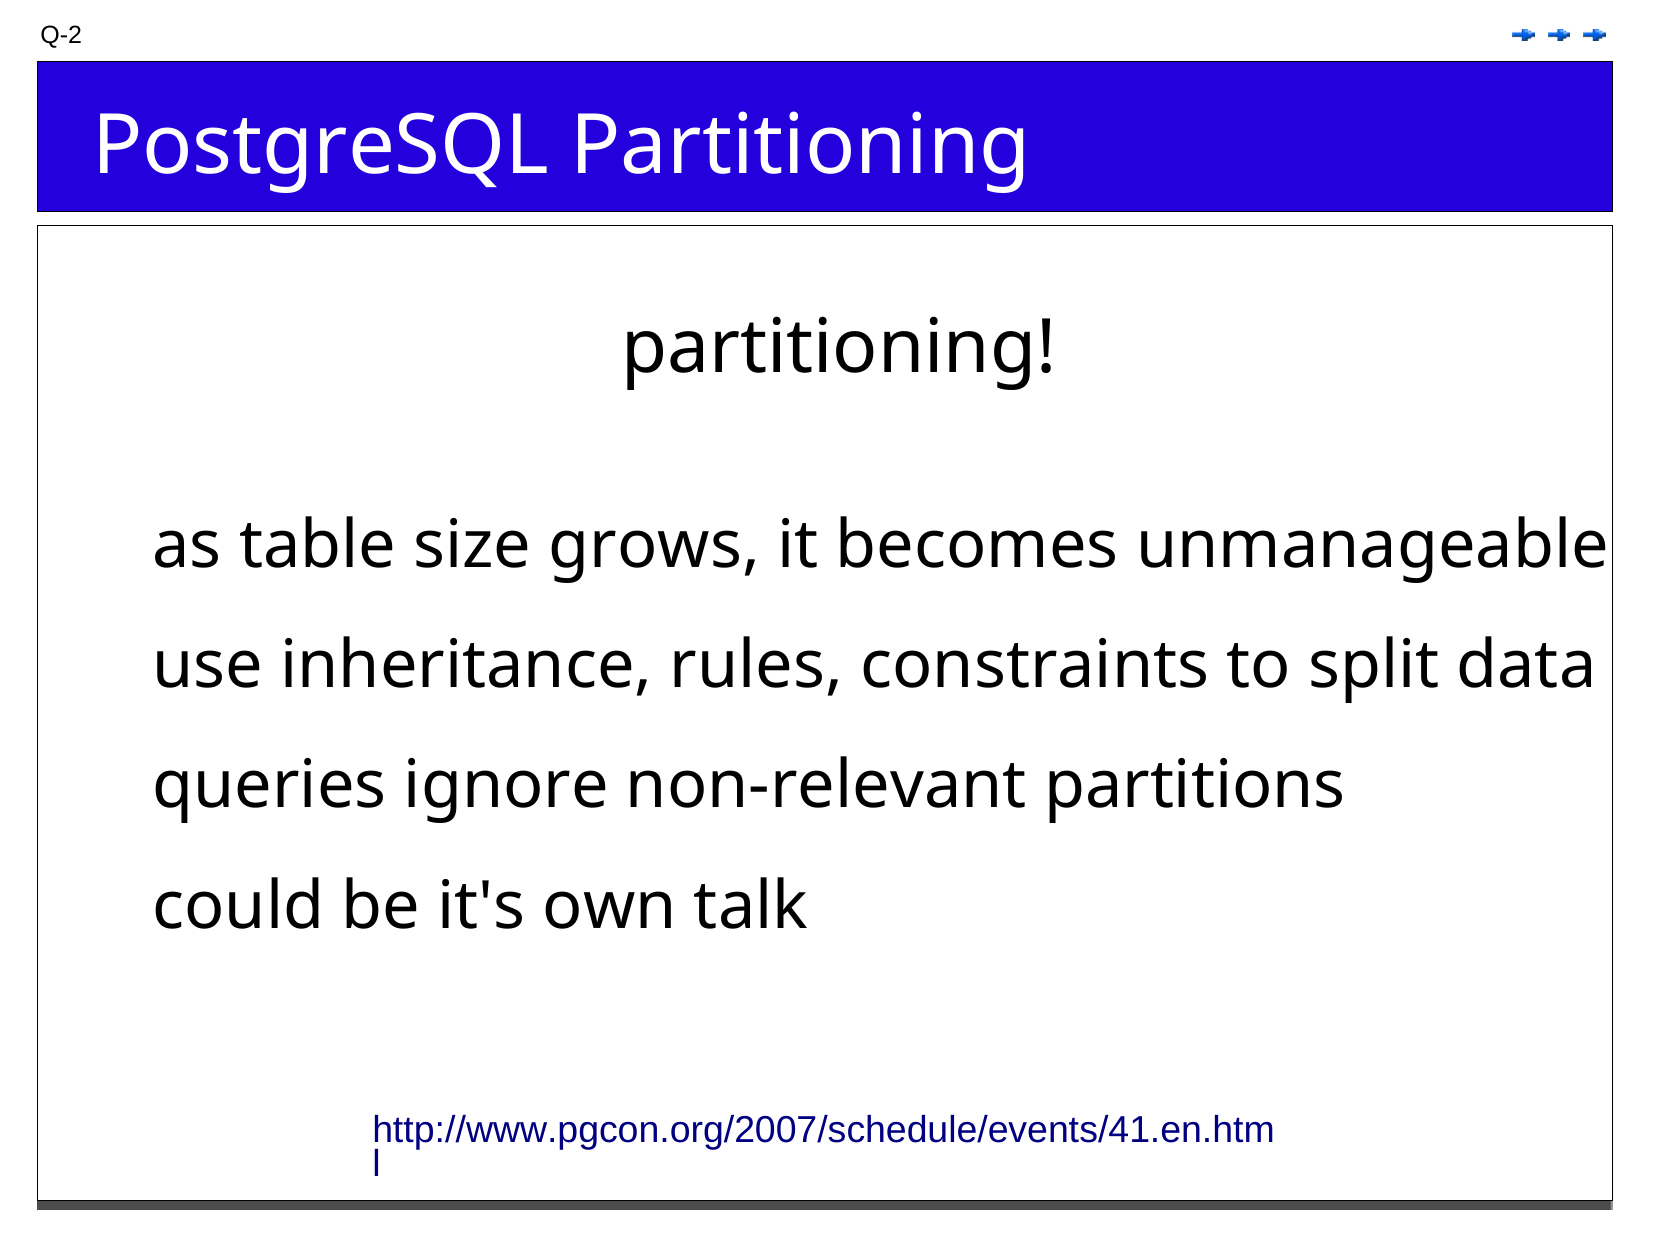

Q-2
PostgreSQL Partitioning
partitioning!
 as table size grows, it becomes unmanageable
 use inheritance, rules, constraints to split data
 queries ignore non-relevant partitions
 could be it's own talk
http://www.pgcon.org/2007/schedule/events/41.en.html